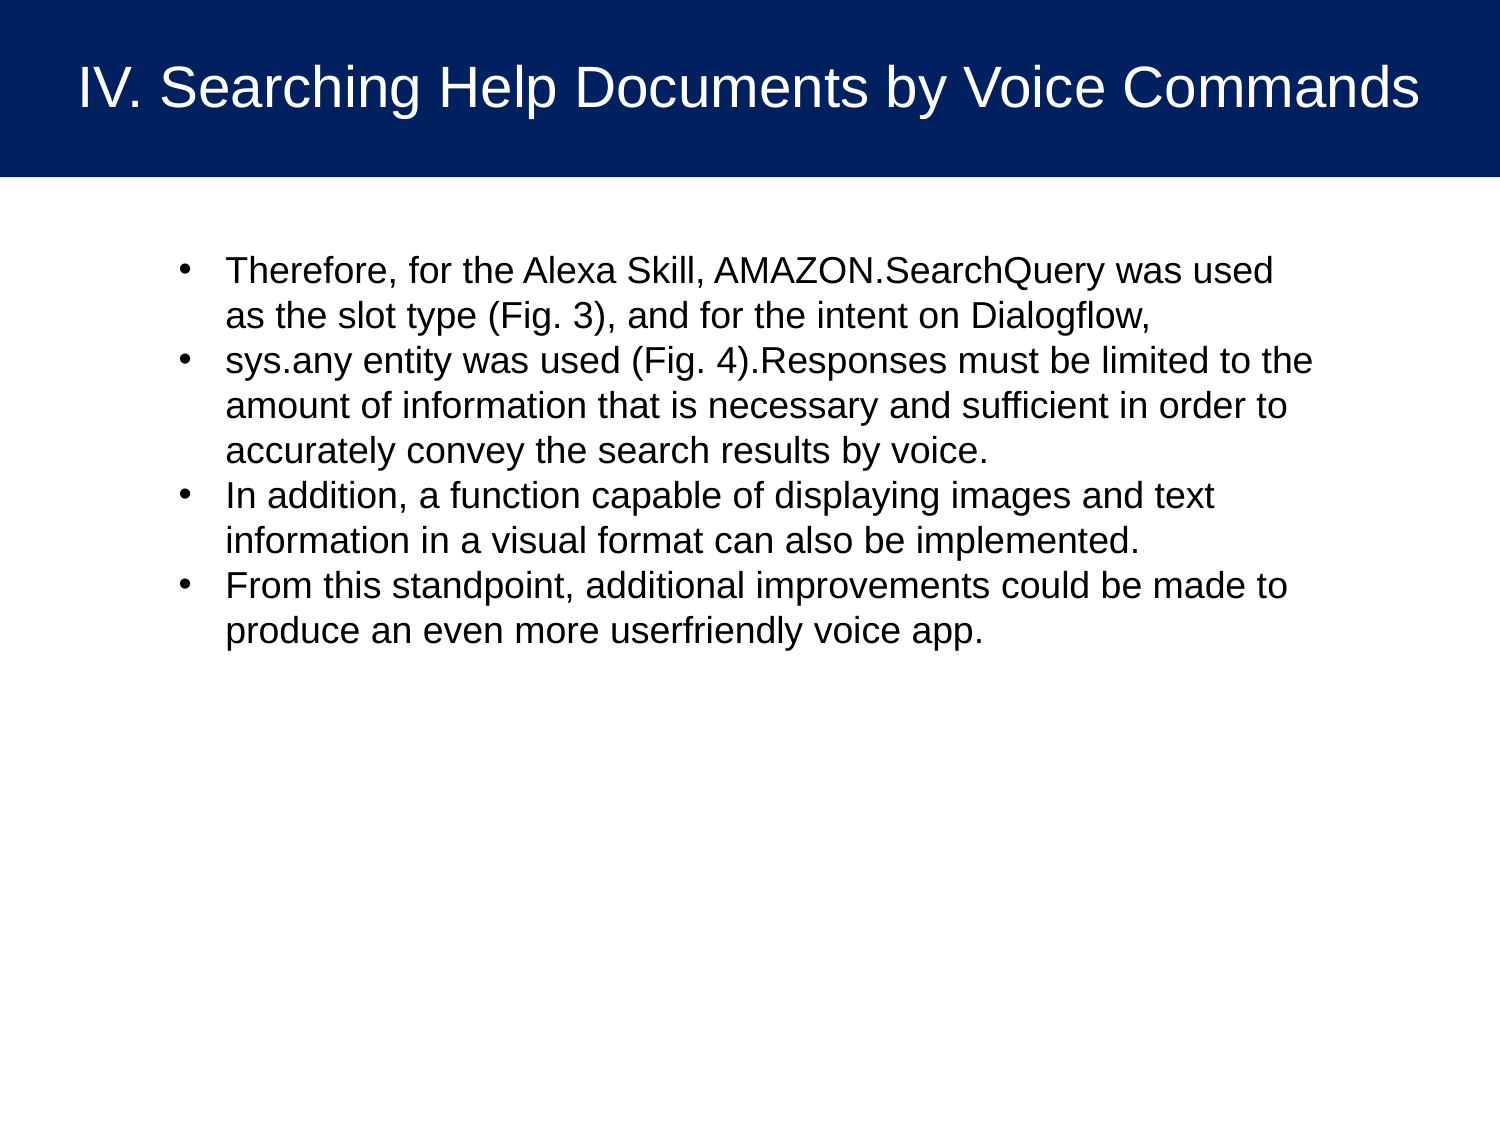

IV. Searching Help Documents by Voice Commands
Therefore, for the Alexa Skill, AMAZON.SearchQuery was used as the slot type (Fig. 3), and for the intent on Dialogflow,
sys.any entity was used (Fig. 4).Responses must be limited to the amount of information that is necessary and sufficient in order to accurately convey the search results by voice.
In addition, a function capable of displaying images and text information in a visual format can also be implemented.
From this standpoint, additional improvements could be made to produce an even more userfriendly voice app.